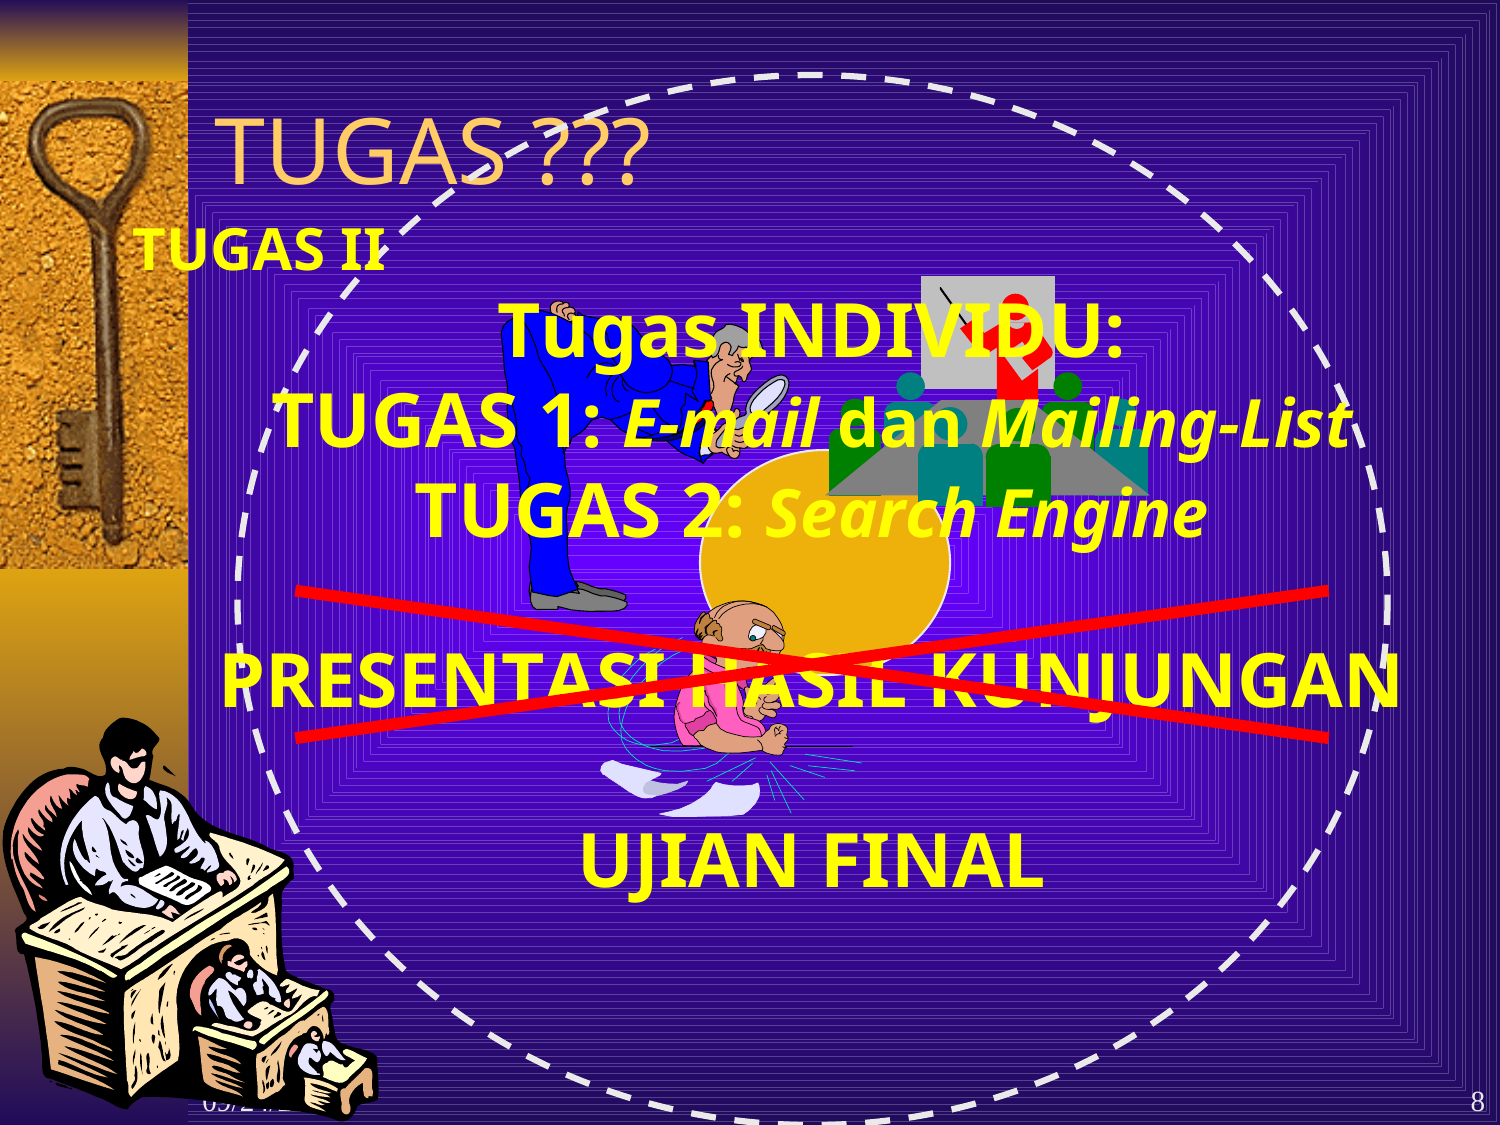

# TUGAS ???
TUGAS II
Tugas INDIVIDU:
TUGAS 1: E-mail dan Mailing-List
TUGAS 2: Search Engine
PRESENTASI HASIL KUNJUNGAN
UJIAN FINAL
8